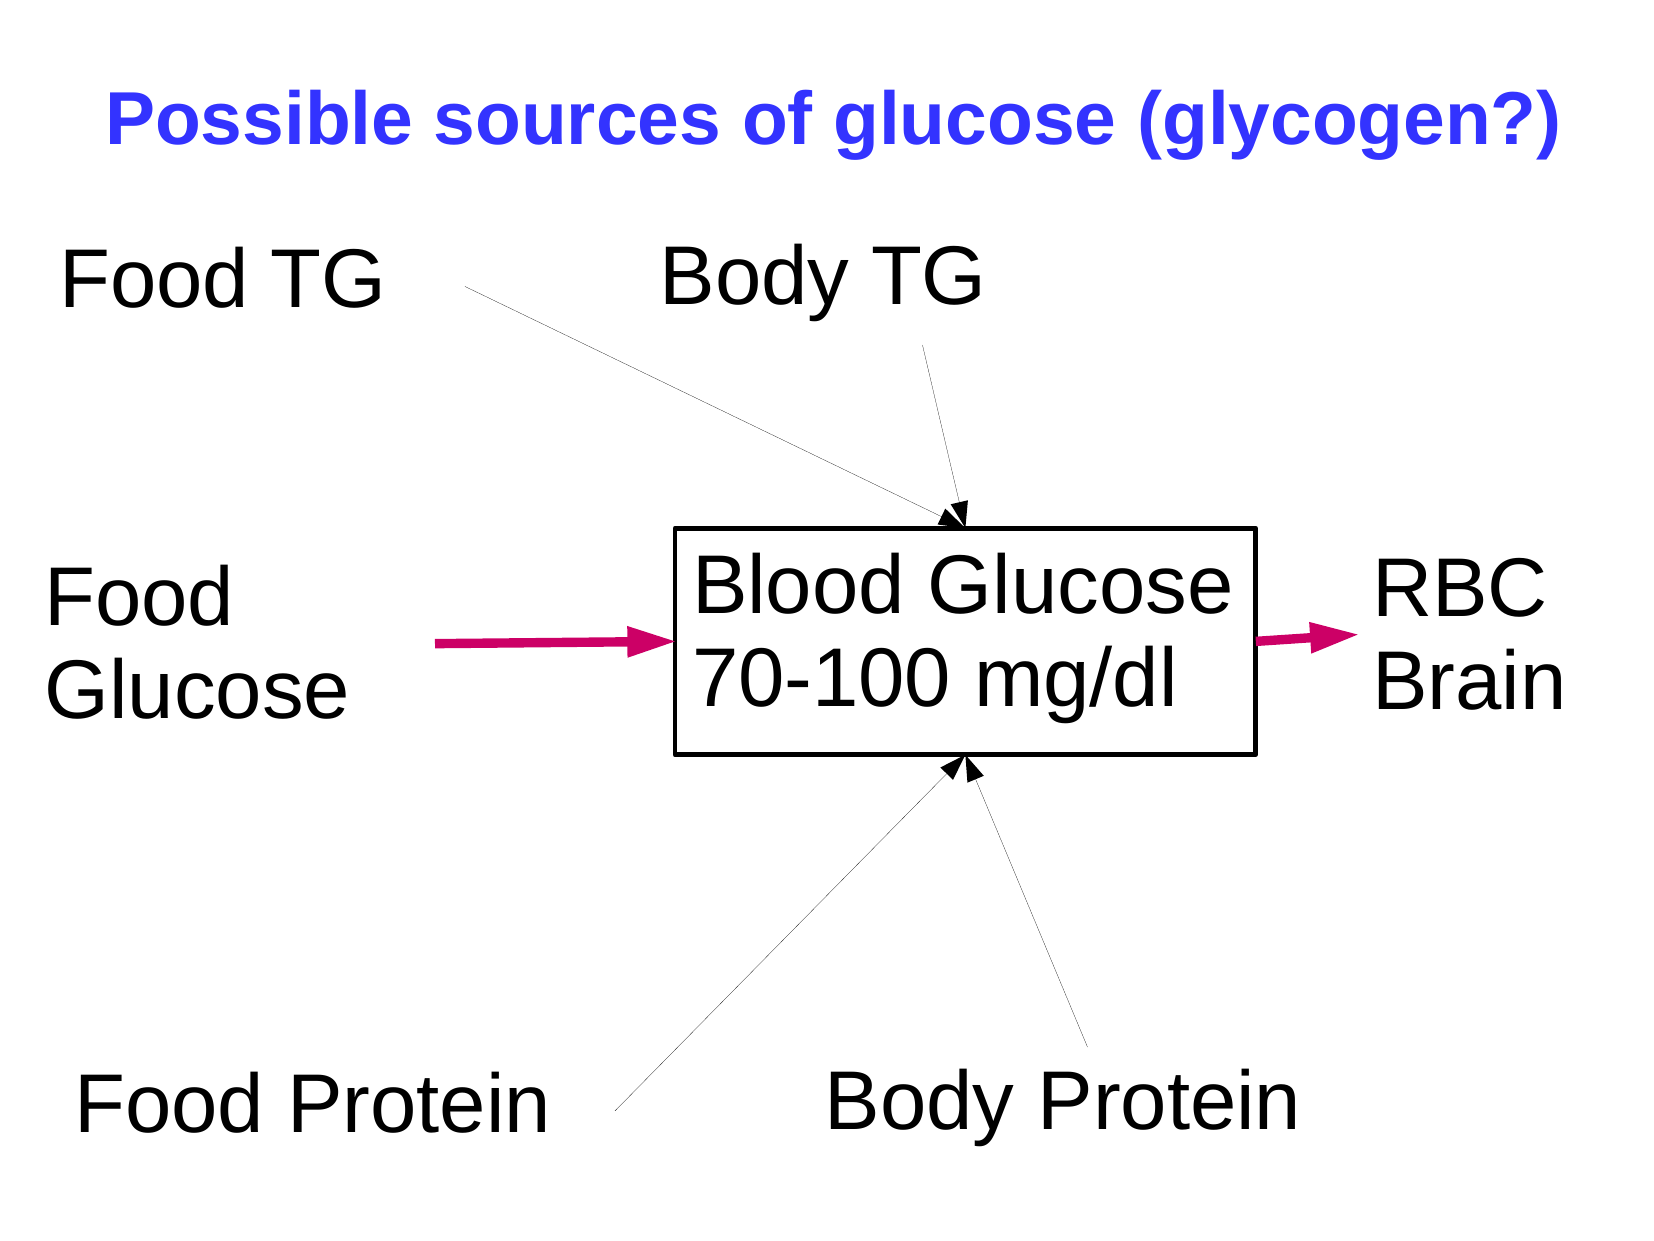

Possible sources of glucose (glycogen?)
Body TG
Food TG
#
Blood Glucose 70-100 mg/dl
RBC
Brain
Food Glucose
Body Protein
Food Protein